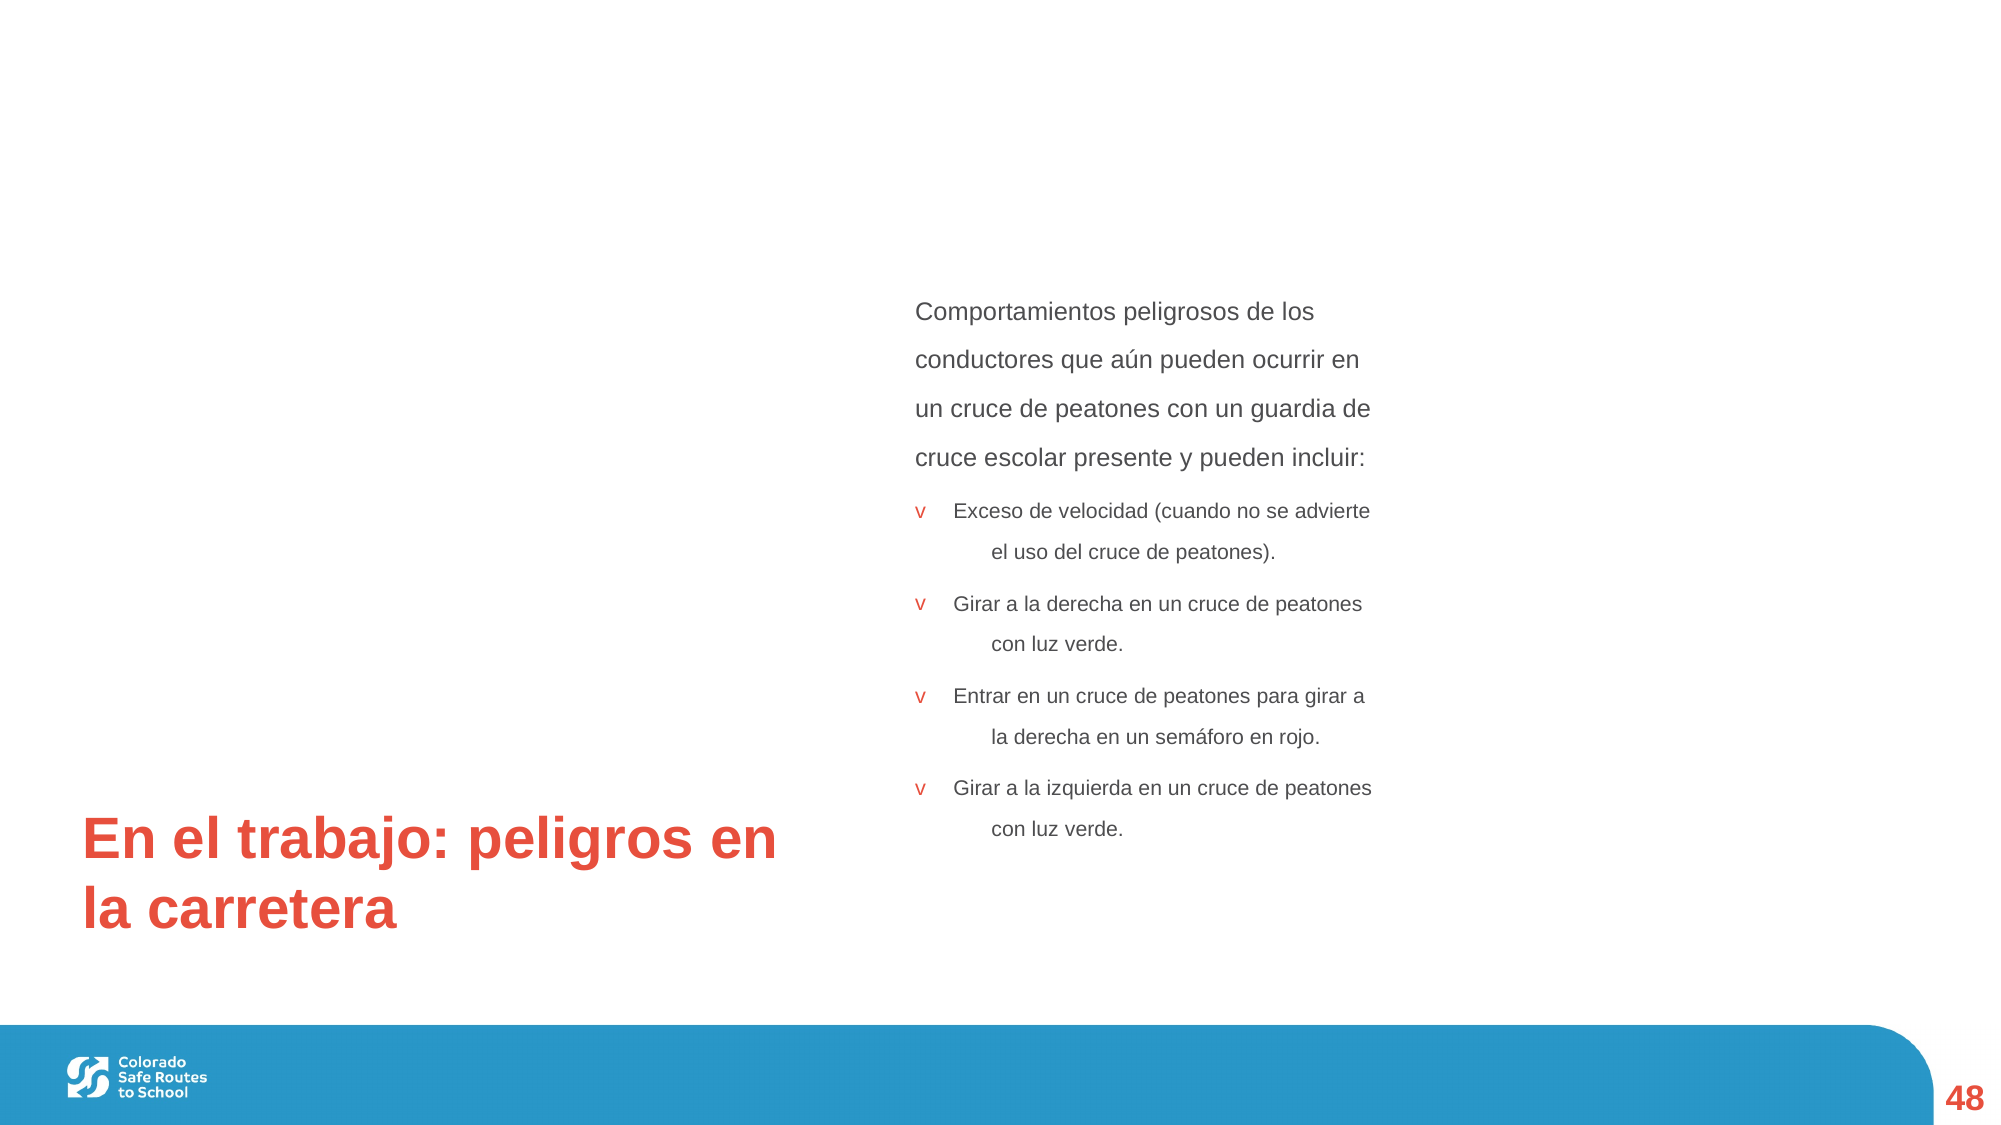

# En el trabajo: peligros en la carretera
Comportamientos peligrosos de los conductores que aún pueden ocurrir en un cruce de peatones con un guardia de cruce escolar presente y pueden incluir:
Exceso de velocidad (cuando no se advierte el uso del cruce de peatones).
Girar a la derecha en un cruce de peatones con luz verde.
Entrar en un cruce de peatones para girar a la derecha en un semáforo en rojo.
Girar a la izquierda en un cruce de peatones con luz verde.
48